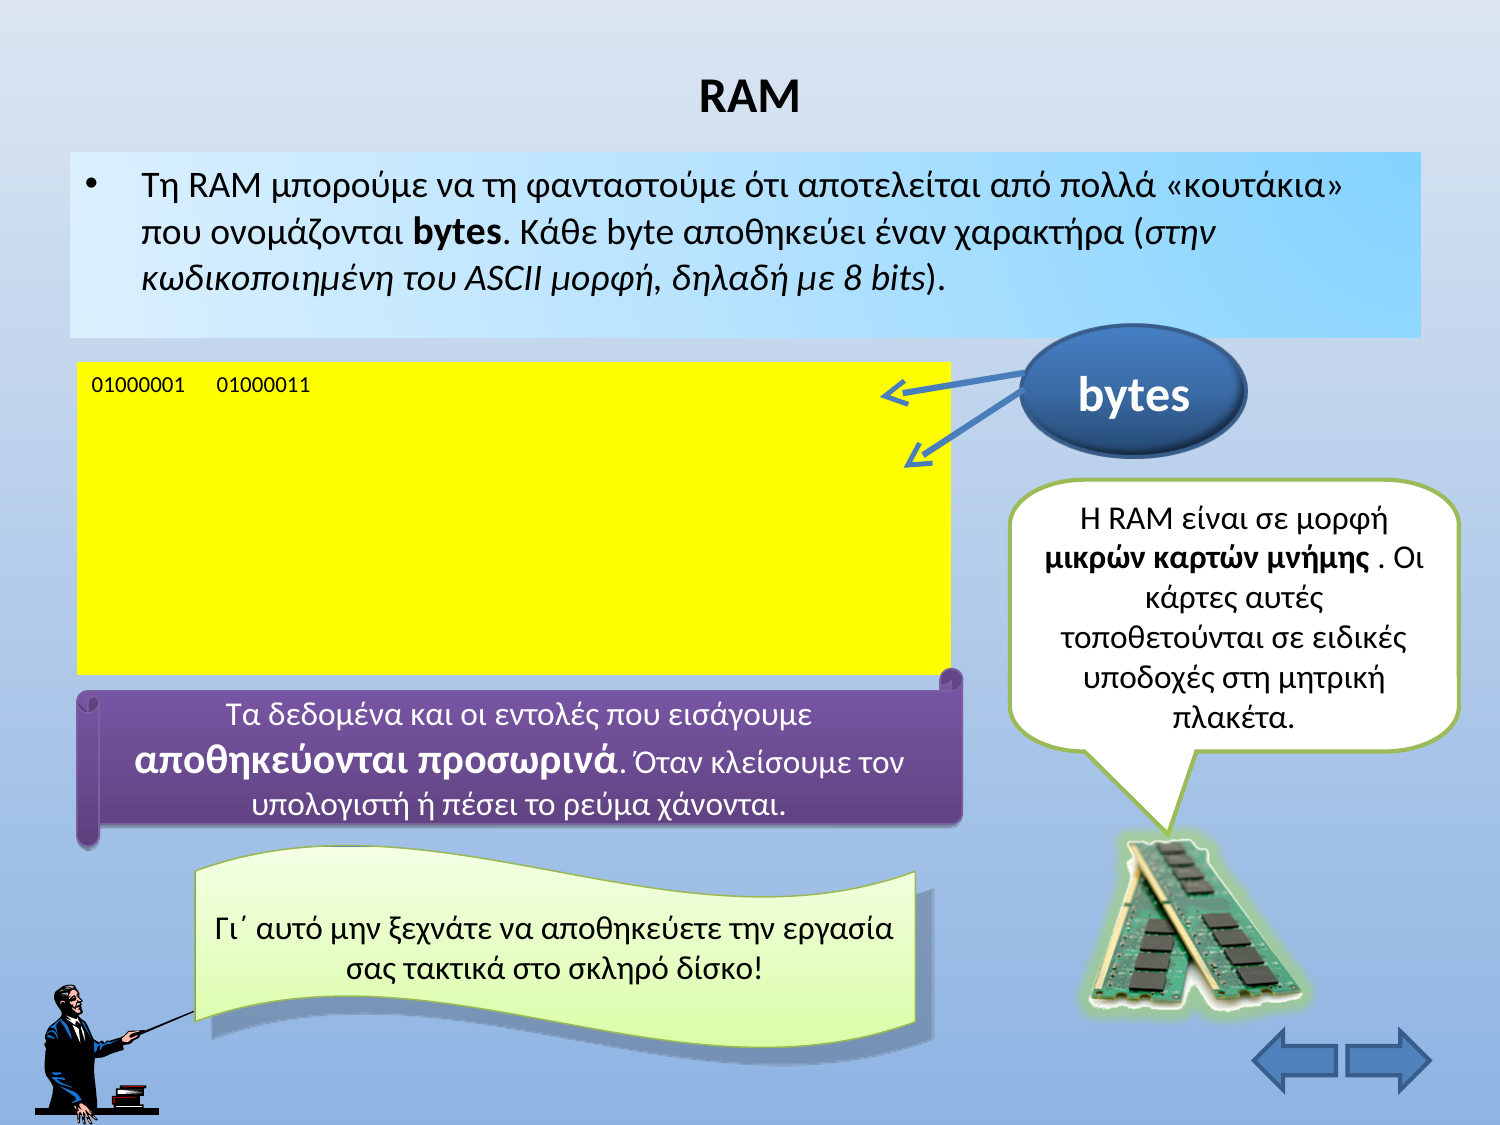

# RAM
Τη RAM μπορούμε να τη φανταστούμε ότι αποτελείται από πολλά «κουτάκια» που ονομάζονται bytes. Κάθε byte αποθηκεύει έναν χαρακτήρα (στην κωδικοποιημένη του ASCII μορφή, δηλαδή με 8 bits).
bytes
| 01000001 | 01000011 | | | | | |
| --- | --- | --- | --- | --- | --- | --- |
| | | | | | | |
| | | | | | | |
| | | | | | | |
| | | | | | | |
Η RAM είναι σε μορφή μικρών καρτών μνήμης . Οι κάρτες αυτές τοποθετούνται σε ειδικές υποδοχές στη μητρική πλακέτα.
Τα δεδομένα και οι εντολές που εισάγουμε αποθηκεύονται προσωρινά. Όταν κλείσουμε τον υπολογιστή ή πέσει το ρεύμα χάνονται.
Γι΄ αυτό μην ξεχνάτε να αποθηκεύετε την εργασία σας τακτικά στο σκληρό δίσκο!